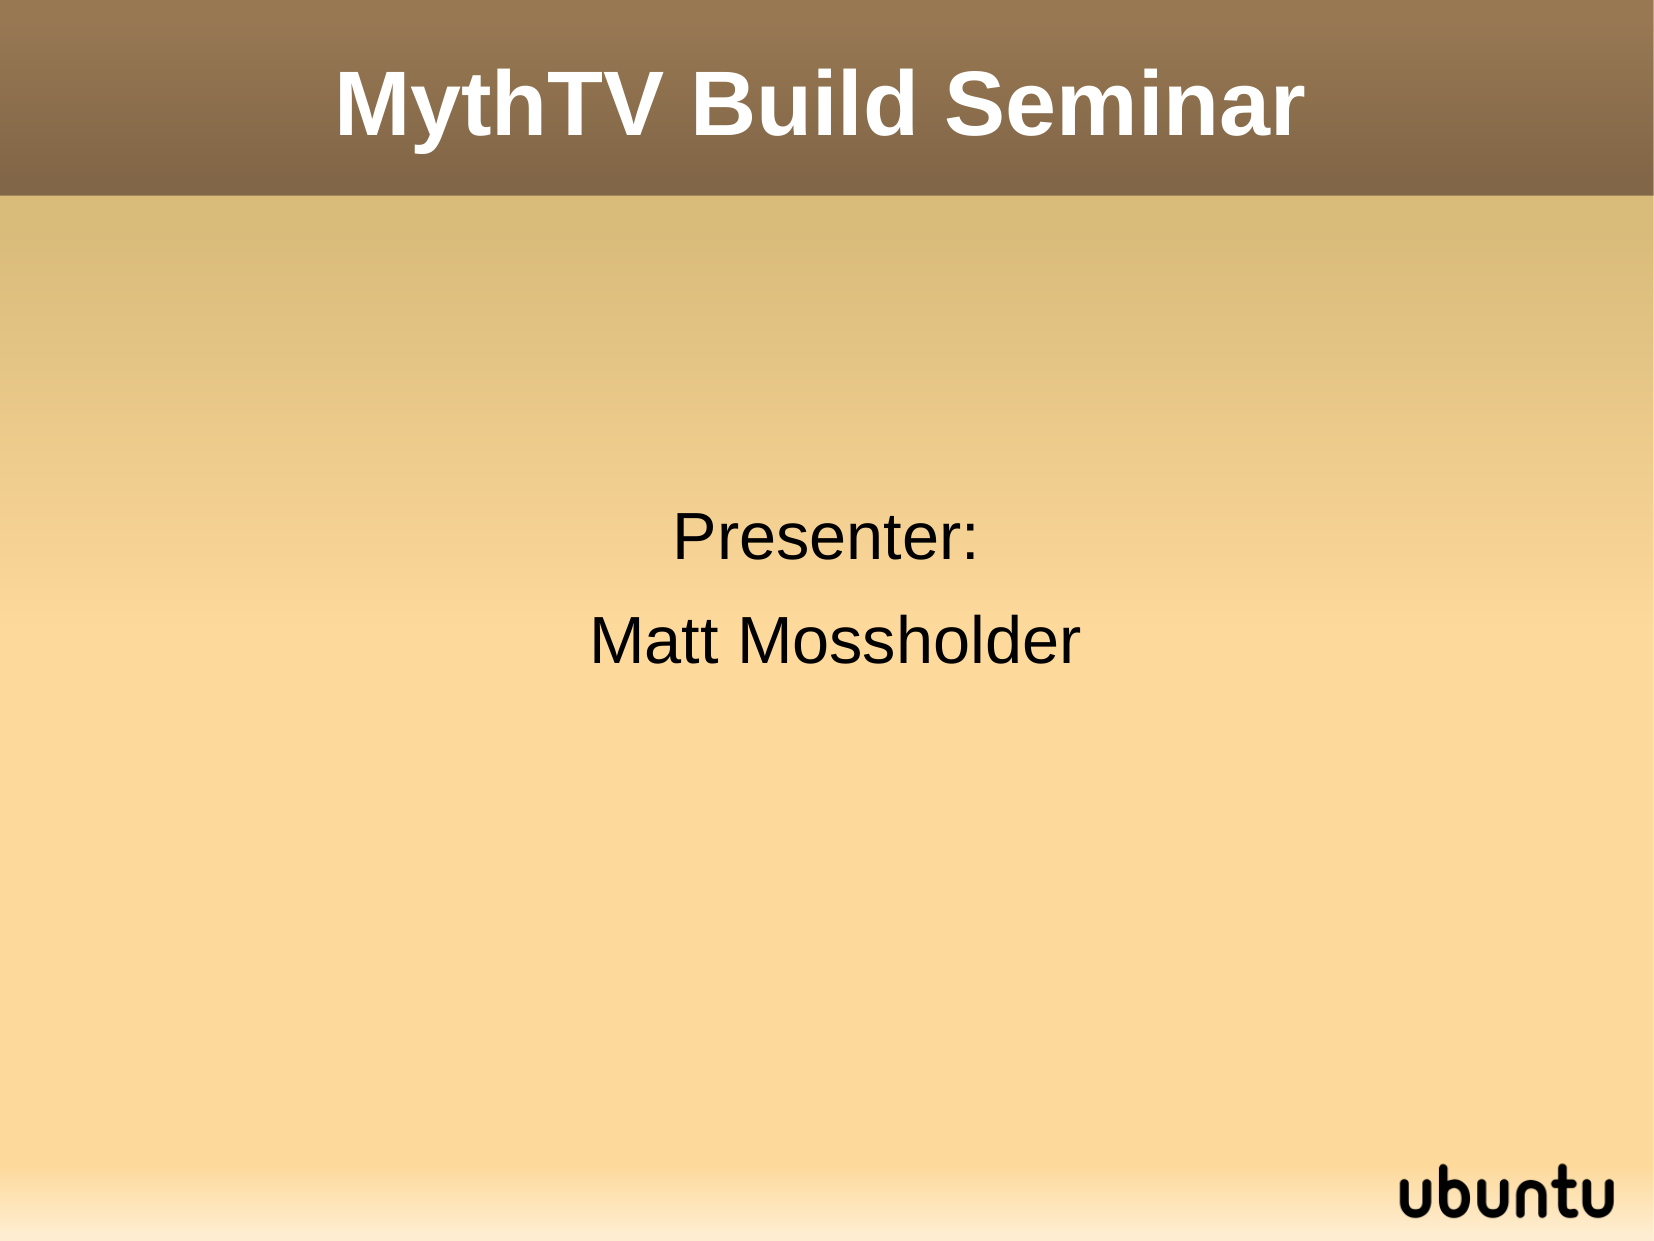

# MythTV Build Seminar
Presenter:
Matt Mossholder